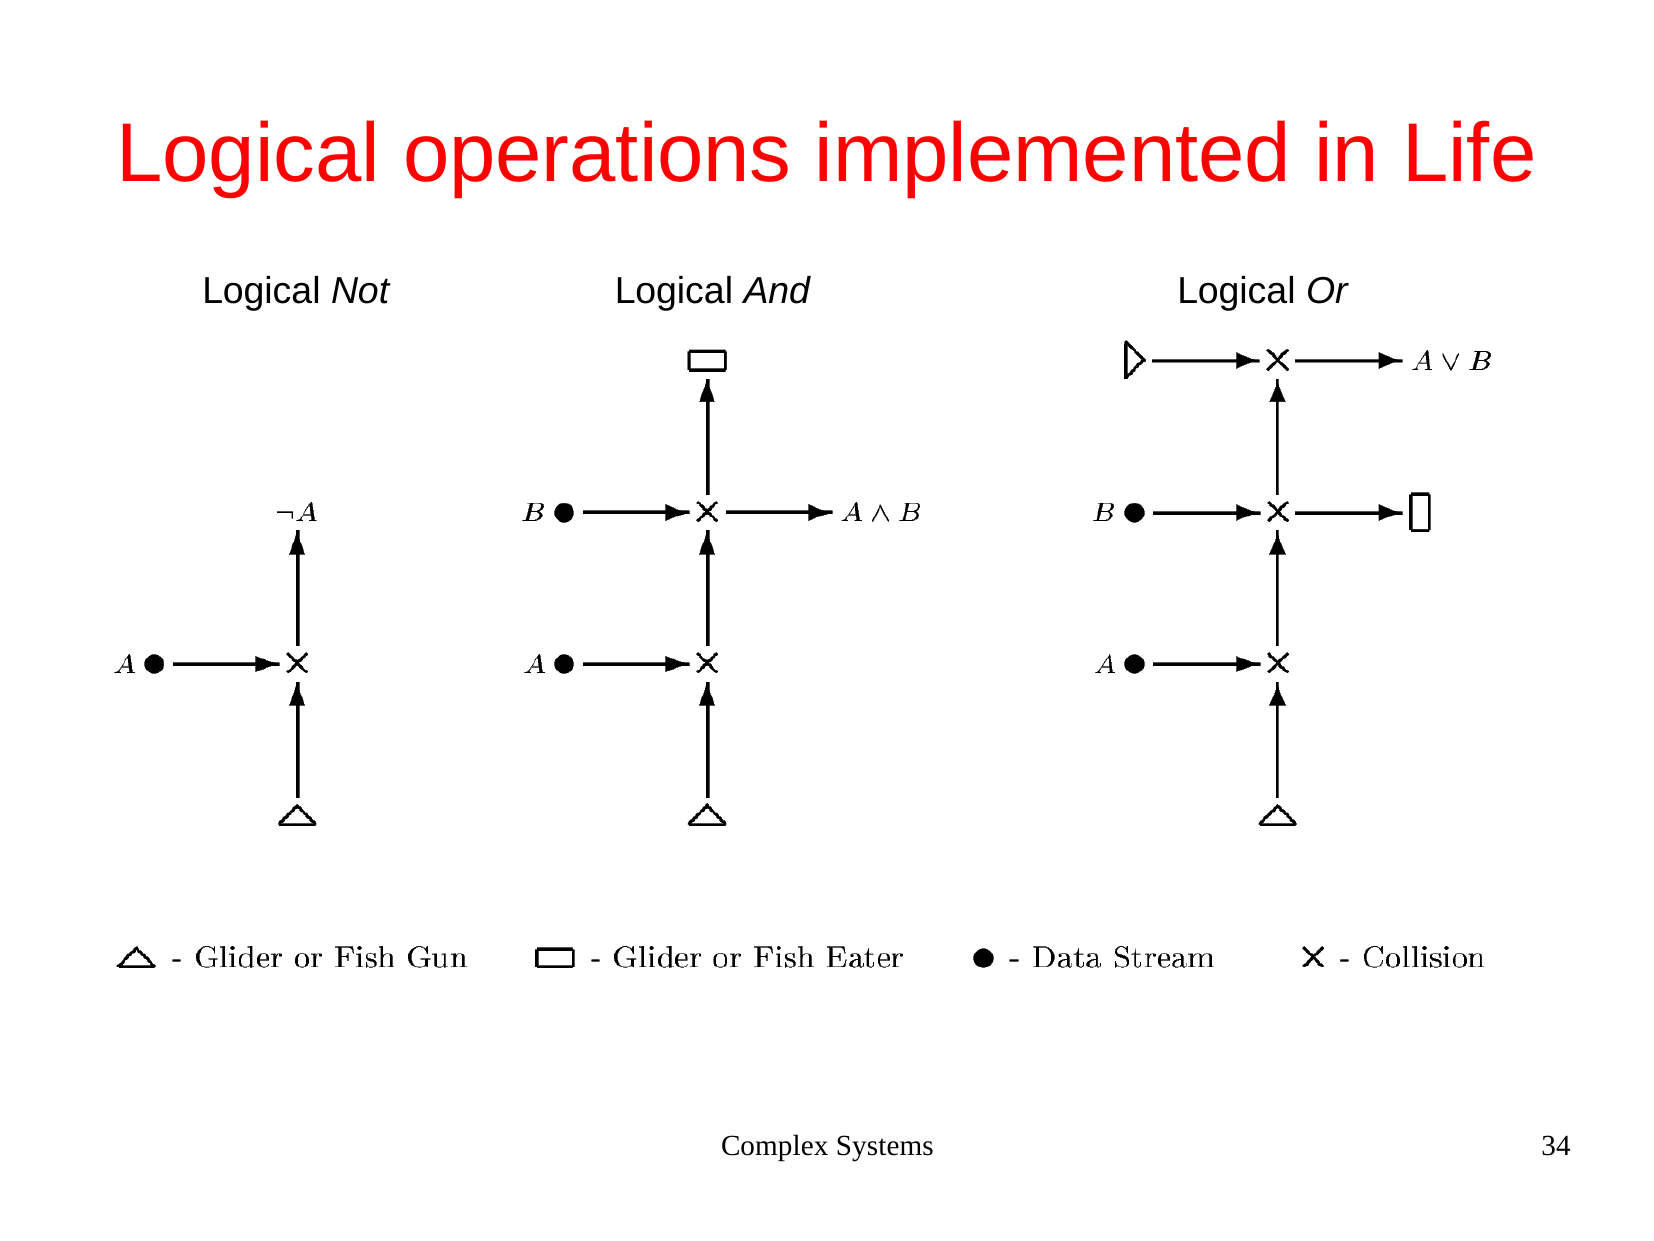

# Logical operations implemented in Life
Logical Not
Logical And
Logical Or
Complex Systems
34